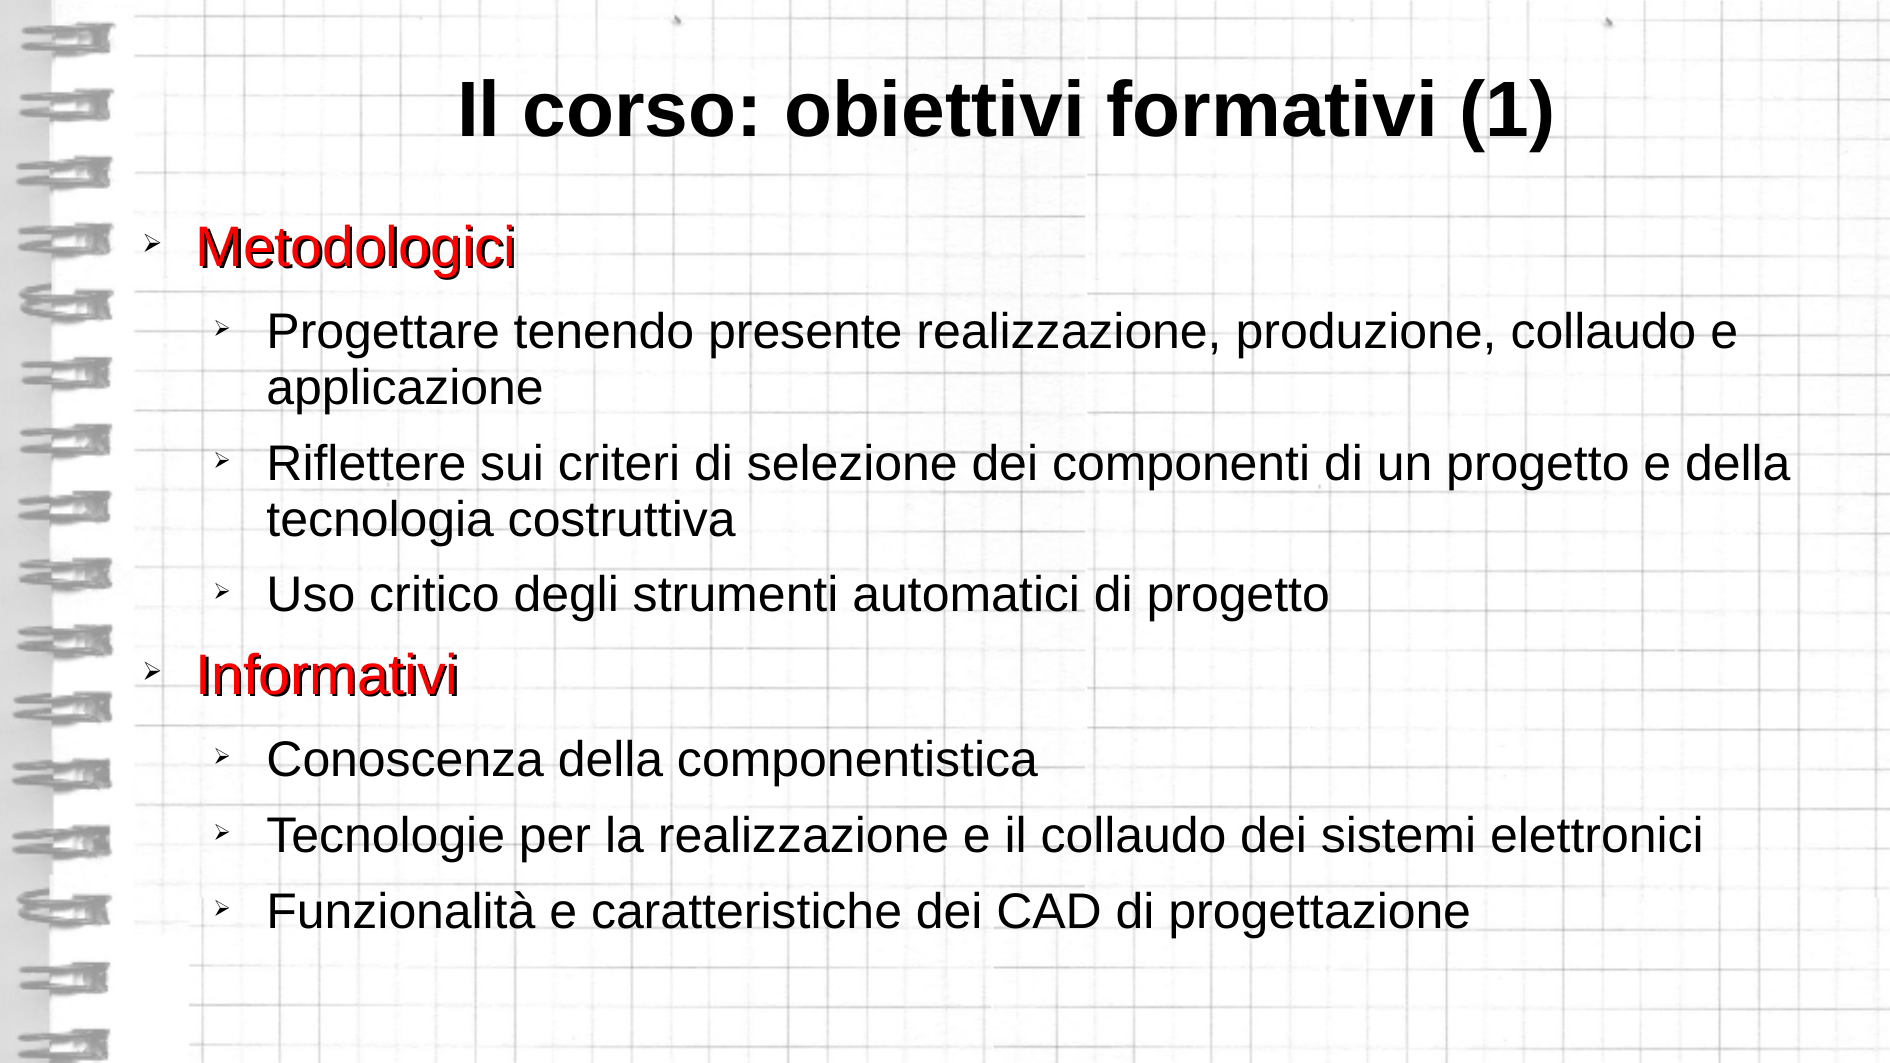

# Il corso: obiettivi formativi (1)
Metodologici
Progettare tenendo presente realizzazione, produzione, collaudo e applicazione
Riflettere sui criteri di selezione dei componenti di un progetto e della tecnologia costruttiva
Uso critico degli strumenti automatici di progetto
Informativi
Conoscenza della componentistica
Tecnologie per la realizzazione e il collaudo dei sistemi elettronici
Funzionalità e caratteristiche dei CAD di progettazione